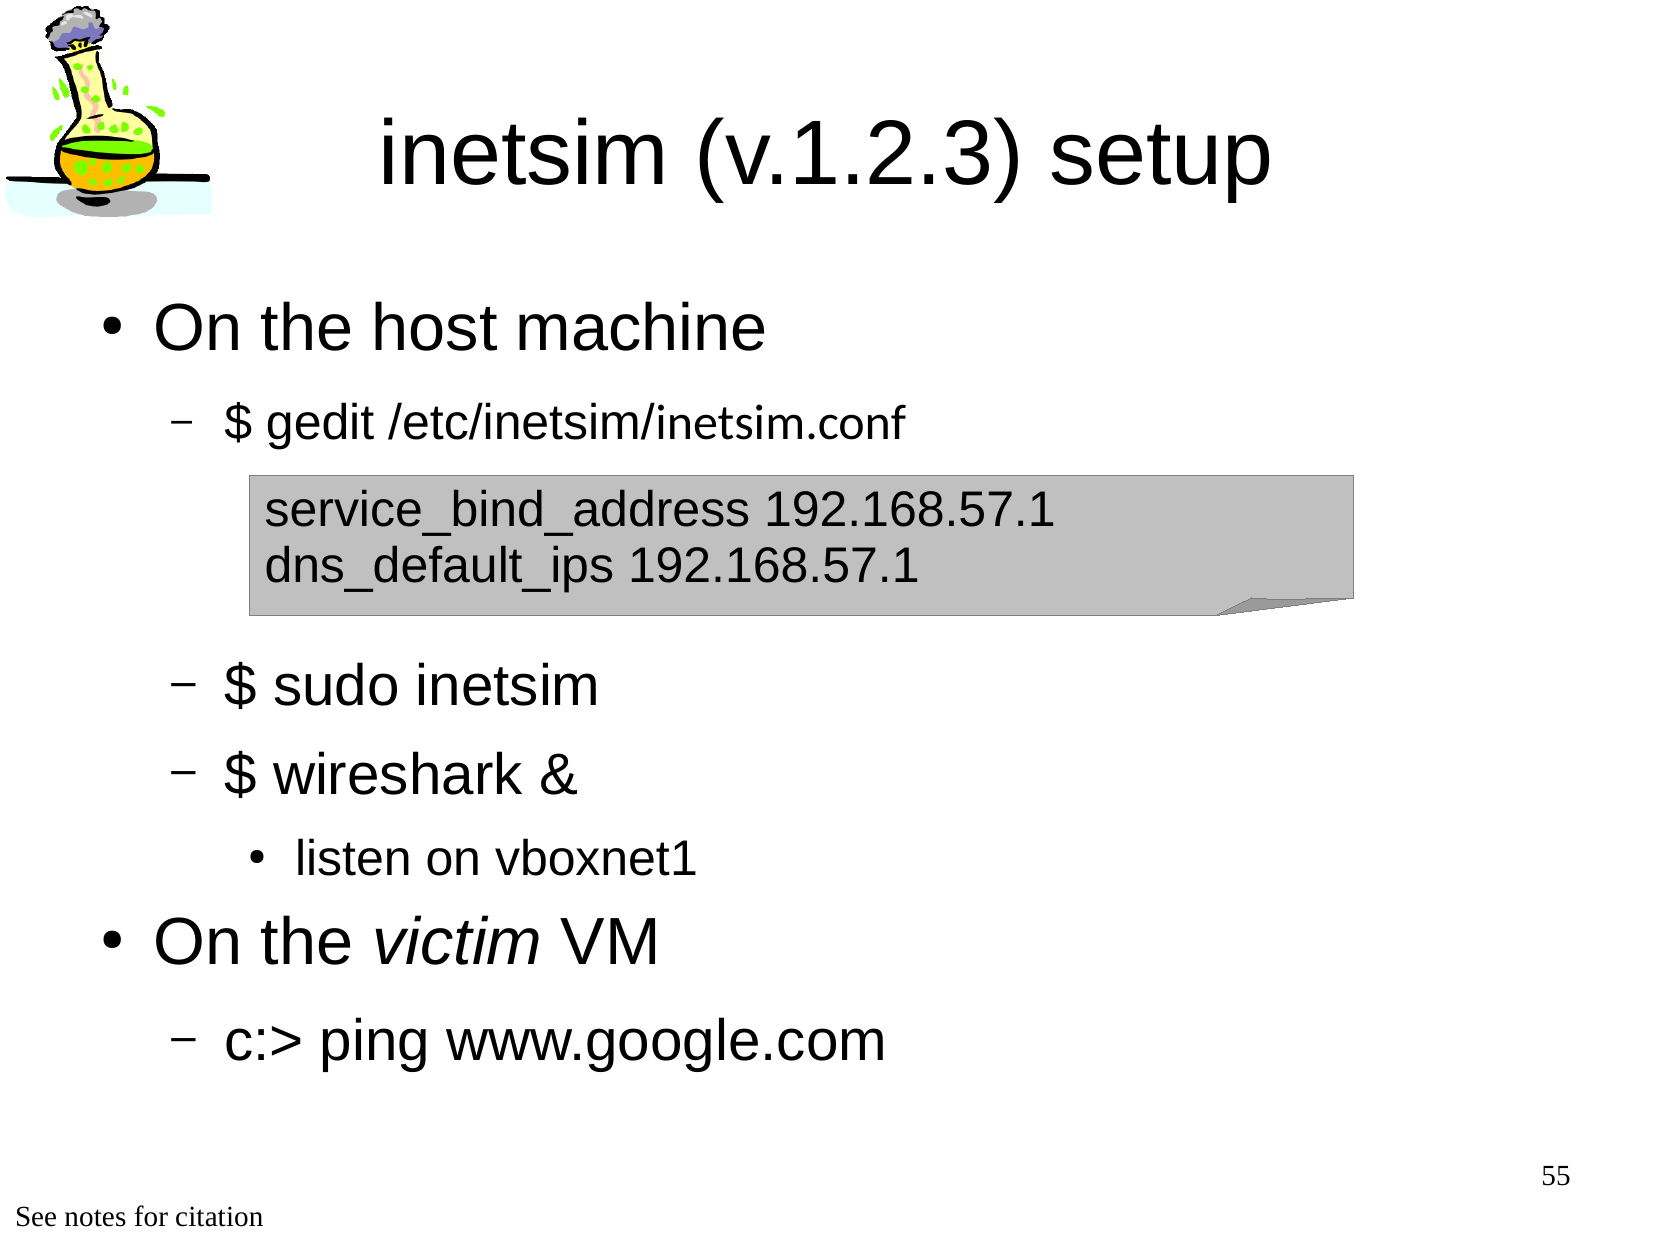

# inetsim (v.1.2.3) setup
On the host machine
$ gedit /etc/inetsim/inetsim.conf
$ sudo inetsim
$ wireshark &
listen on vboxnet1
On the victim VM
c:> ping www.google.com
service_bind_address 192.168.57.1
dns_default_ips 192.168.57.1
55
See notes for citation